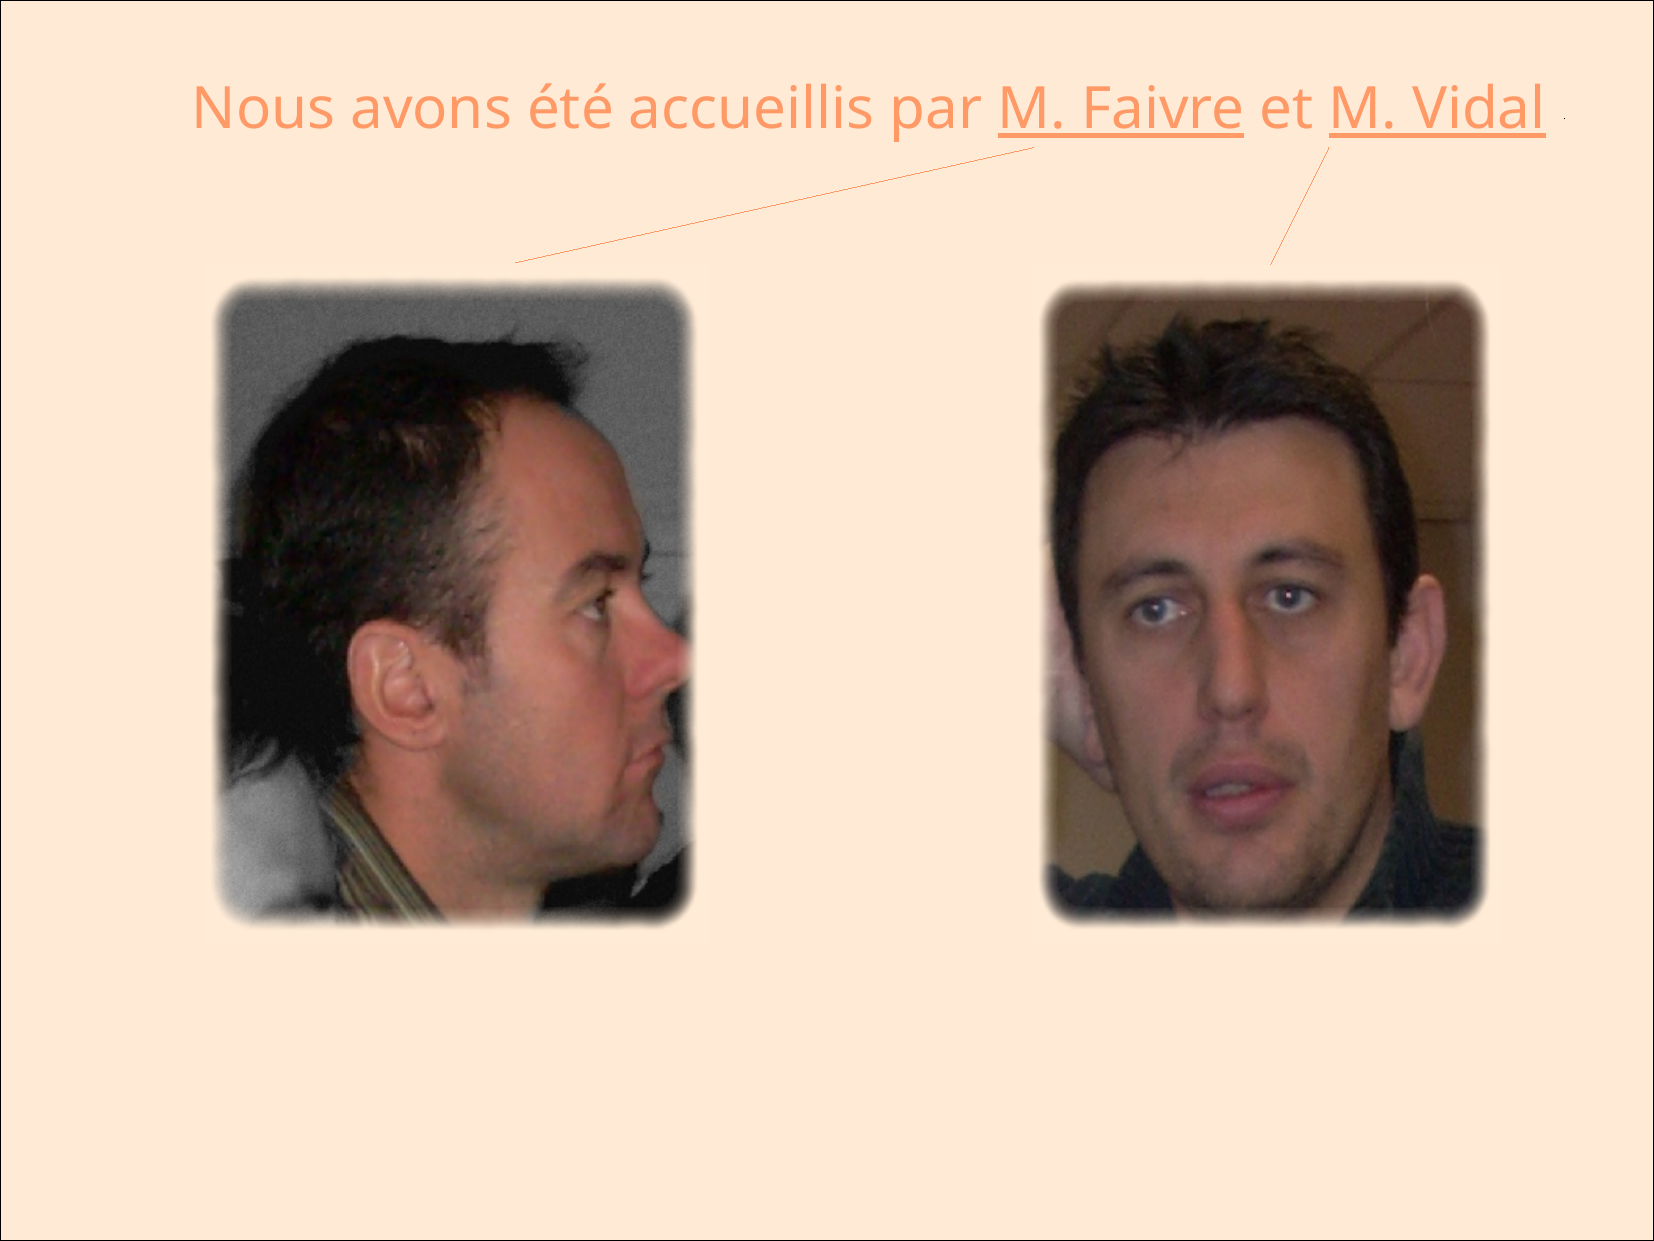

Nous avons été accueillis par M. Faivre et M. Vidal